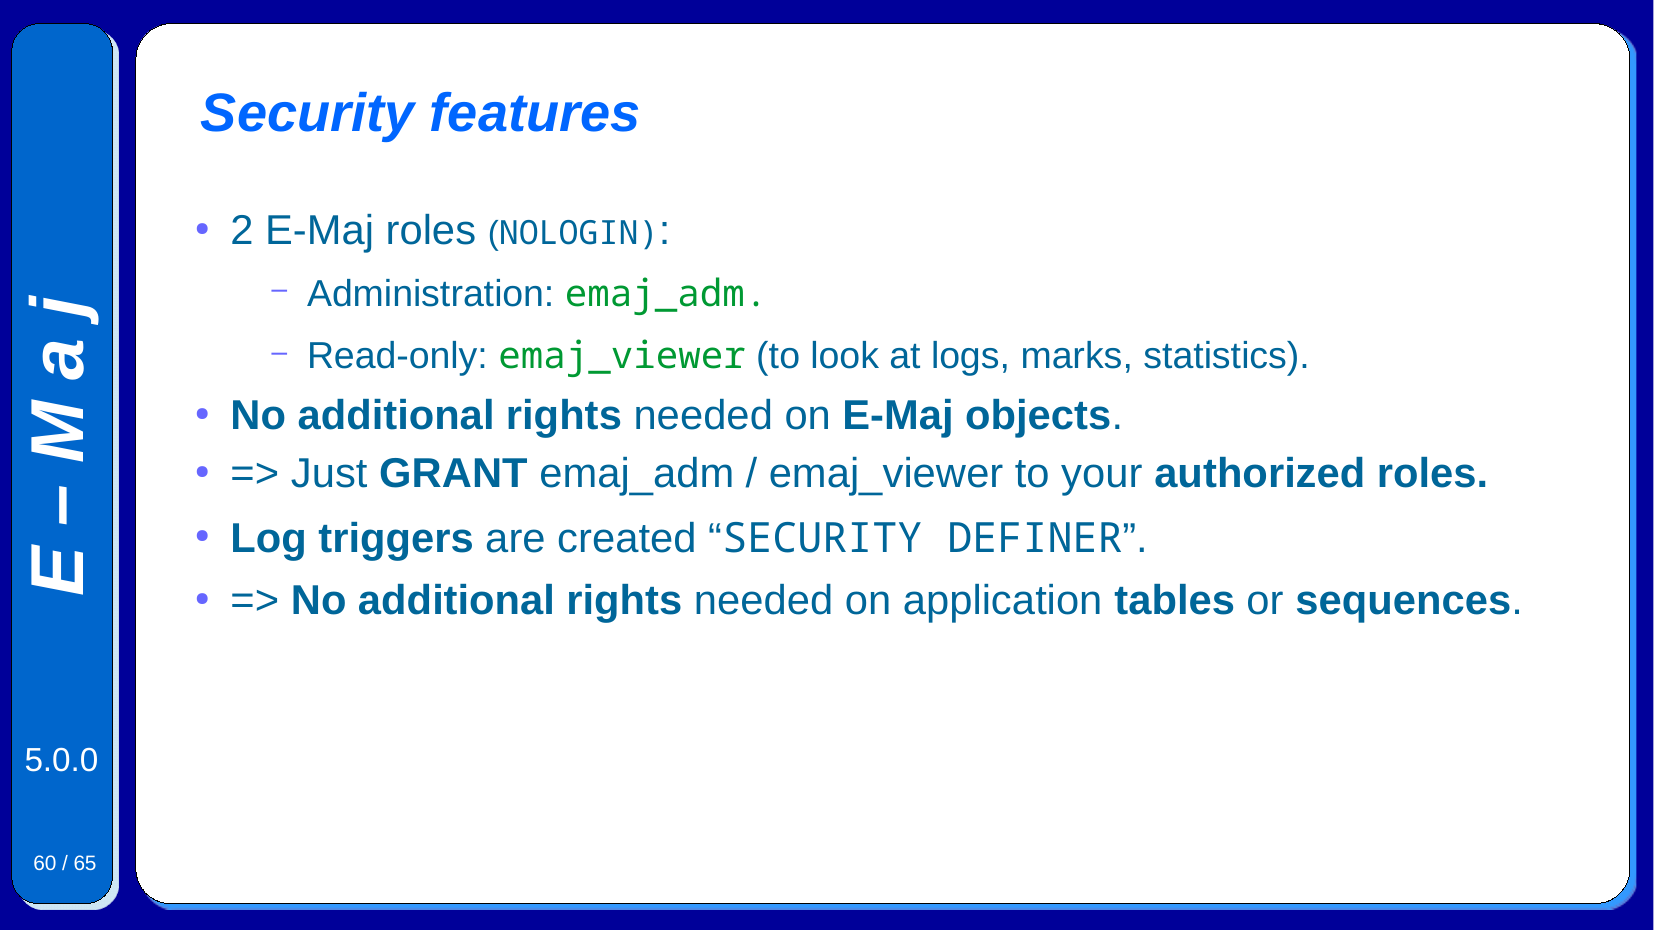

# Security features
2 E-Maj roles (NOLOGIN):
Administration: emaj_adm.
Read-only: emaj_viewer (to look at logs, marks, statistics).
No additional rights needed on E-Maj objects.
=> Just GRANT emaj_adm / emaj_viewer to your authorized roles.
Log triggers are created “SECURITY DEFINER”.
=> No additional rights needed on application tables or sequences.